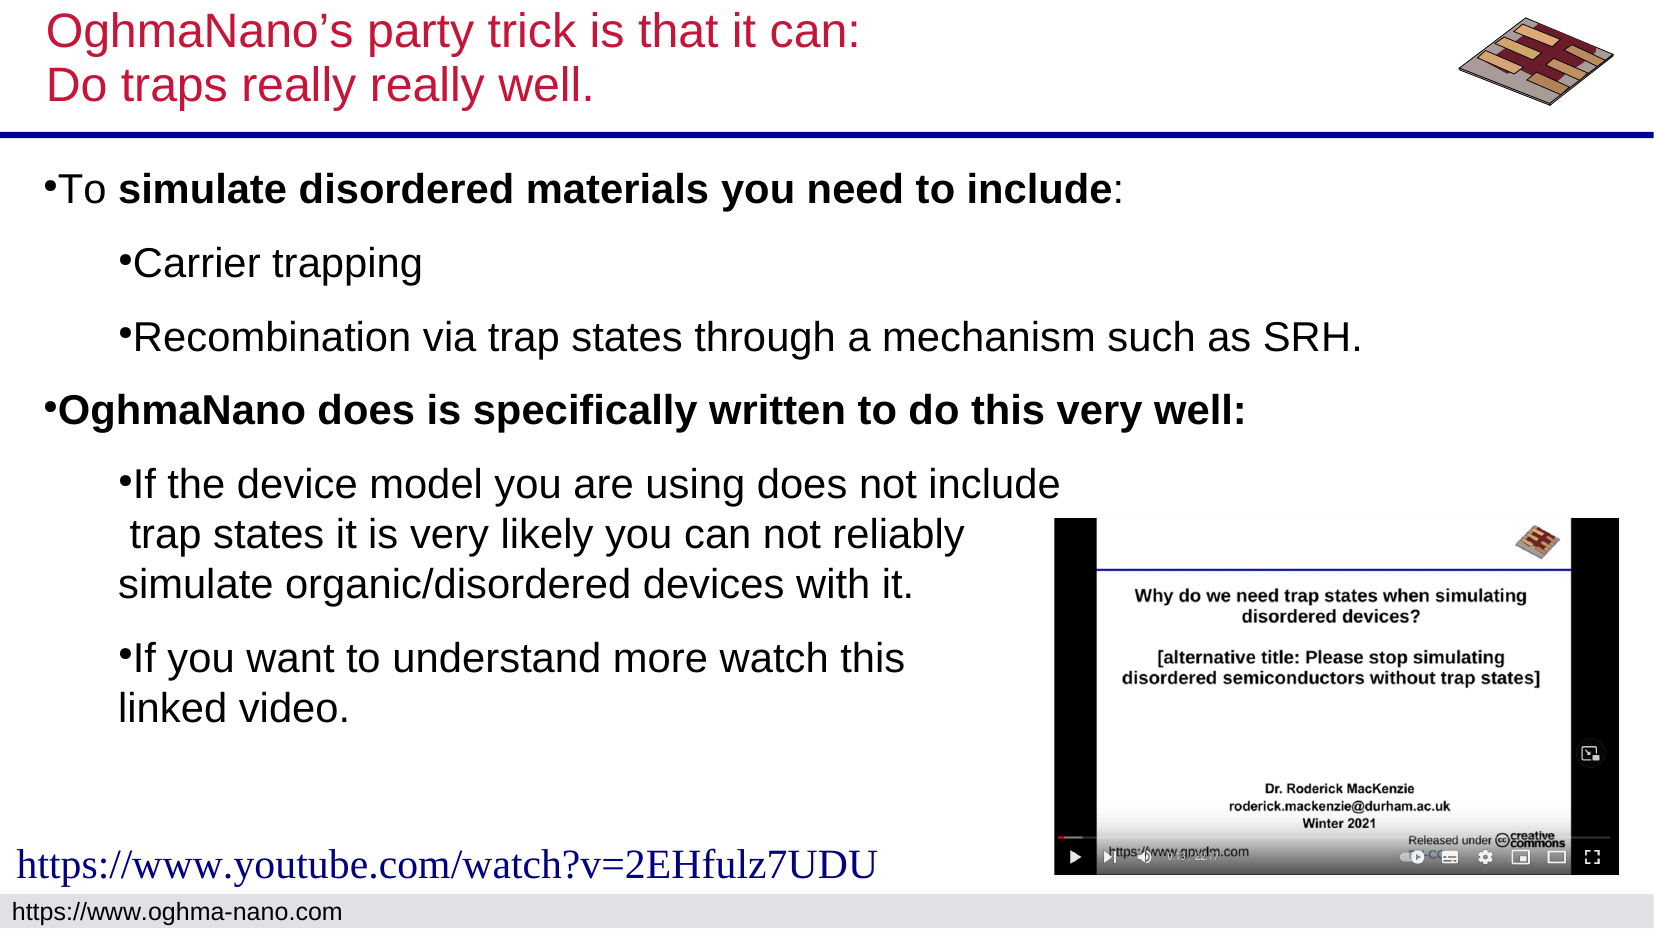

# OghmaNano’s party trick is that it can: Do traps really really well.
To simulate disordered materials you need to include:
Carrier trapping
Recombination via trap states through a mechanism such as SRH.
OghmaNano does is specifically written to do this very well:
If the device model you are using does not include
 trap states it is very likely you can not reliably
simulate organic/disordered devices with it.
If you want to understand more watch this
linked video.
https://www.youtube.com/watch?v=2EHfulz7UDU